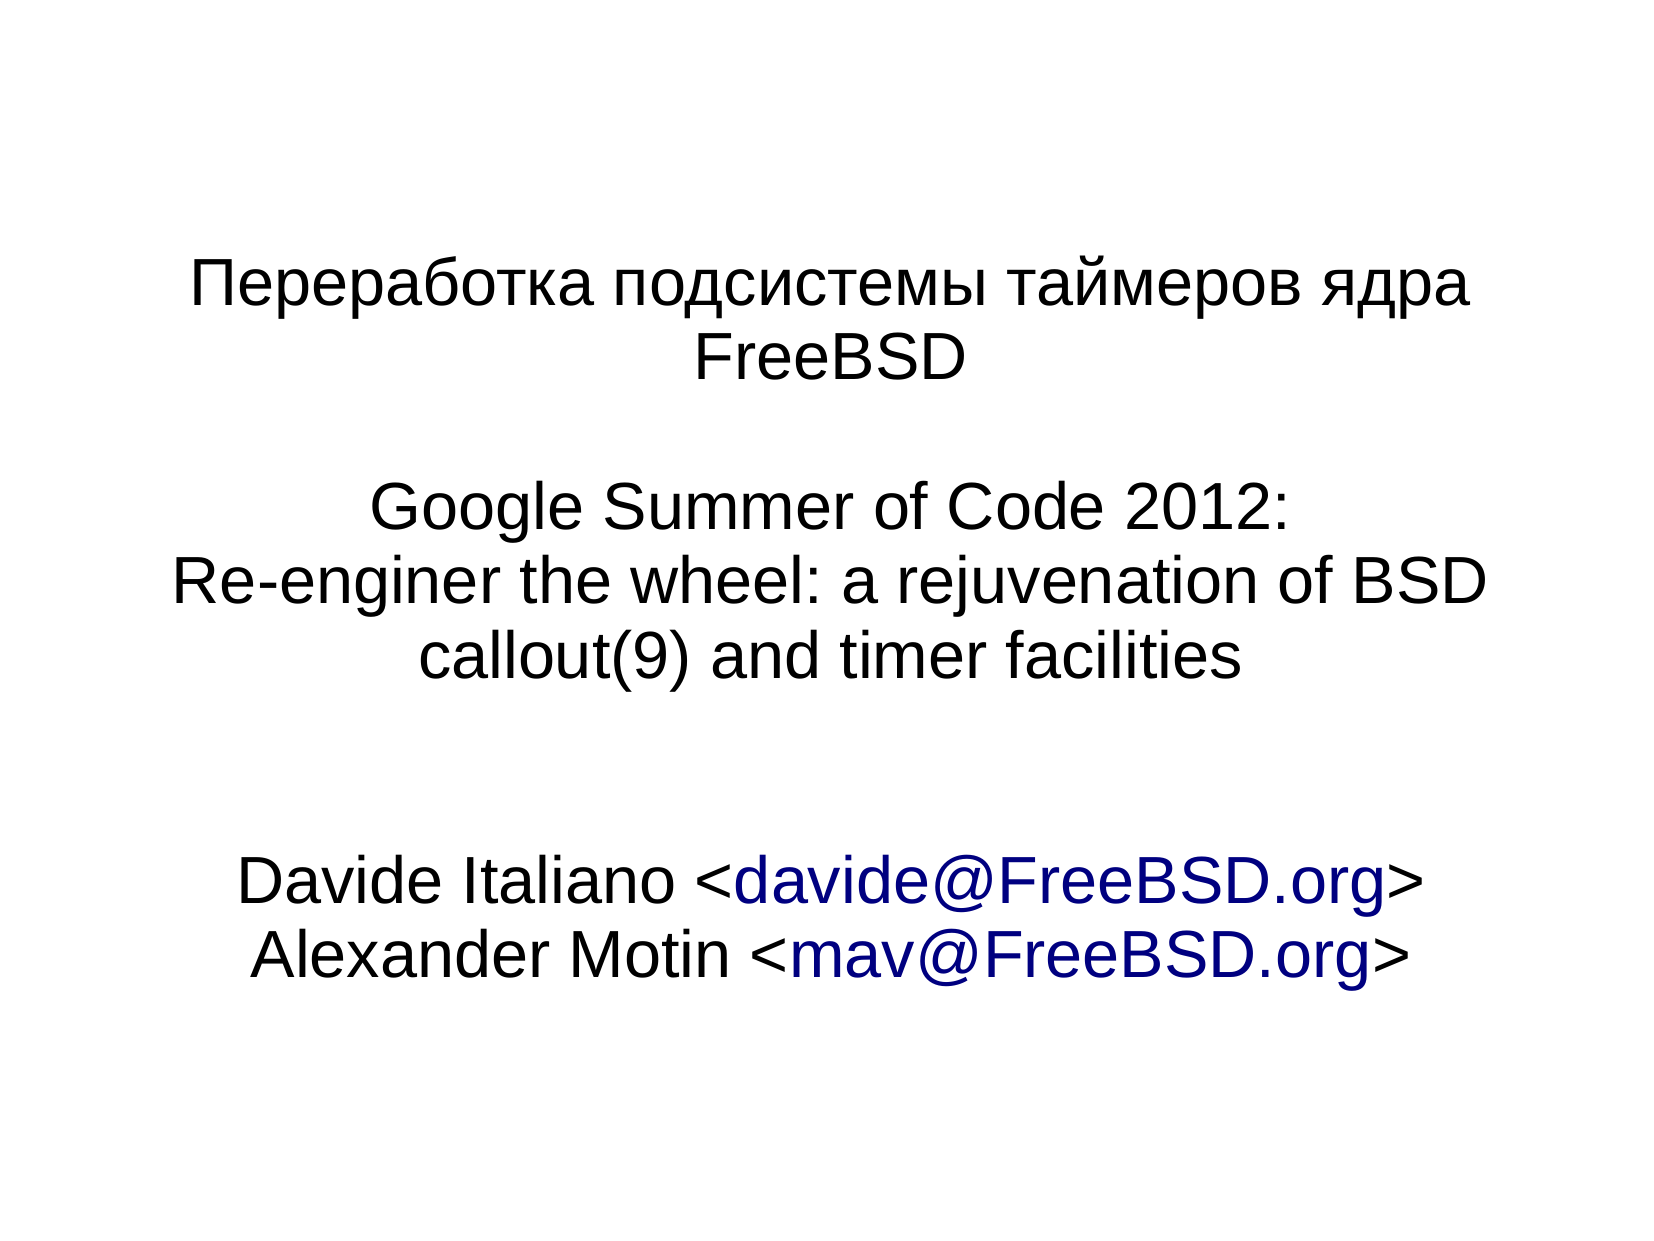

# Переработка подсистемы таймеров ядра FreeBSD
Google Summer of Code 2012:
Re-enginer the wheel: a rejuvenation of BSD callout(9) and timer facilities
Davide Italiano <davide@FreeBSD.org> Alexander Motin <mav@FreeBSD.org>